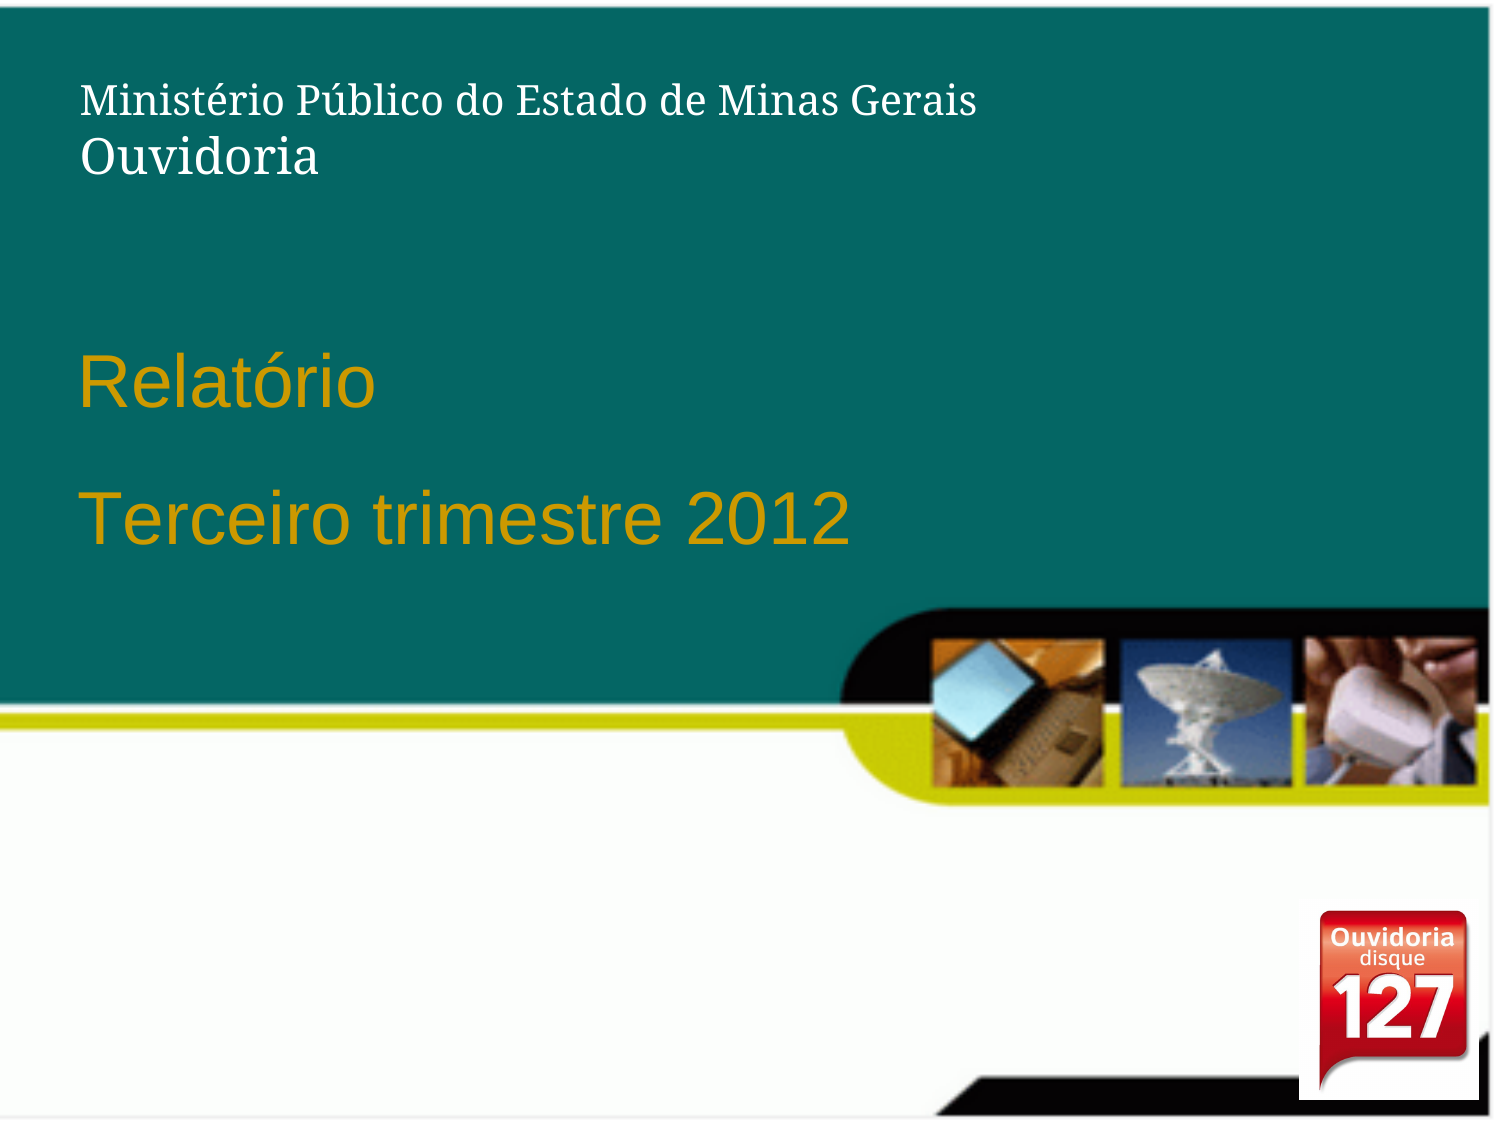

Ministério Público do Estado de Minas Gerais
Ouvidoria
Relatório
Terceiro trimestre 2012